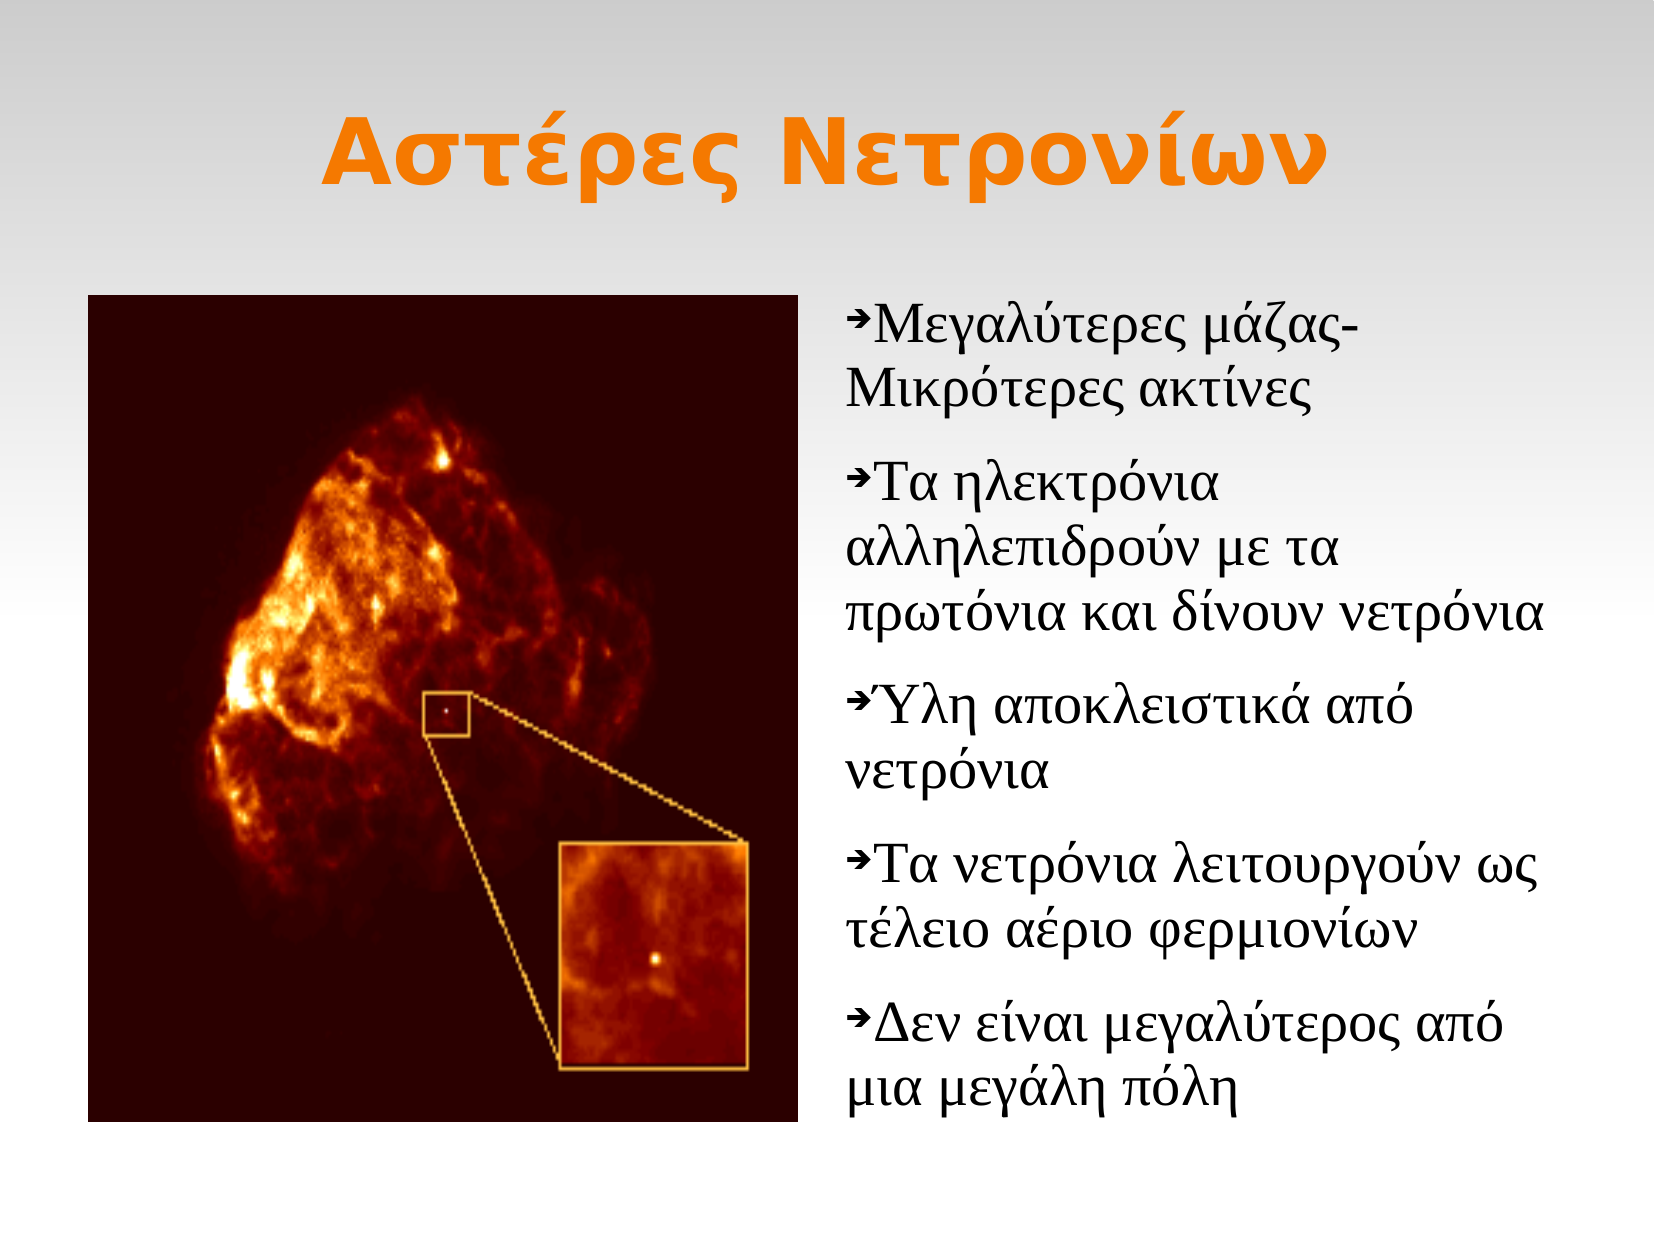

# Αστέρες Νετρονίων
Μεγαλύτερες μάζας-Μικρότερες ακτίνες
Τα ηλεκτρόνια αλληλεπιδρούν με τα πρωτόνια και δίνουν νετρόνια
Ύλη αποκλειστικά από νετρόνια
Τα νετρόνια λειτουργούν ως τέλειο αέριο φερμιονίων
Δεν είναι μεγαλύτερος από μια μεγάλη πόλη